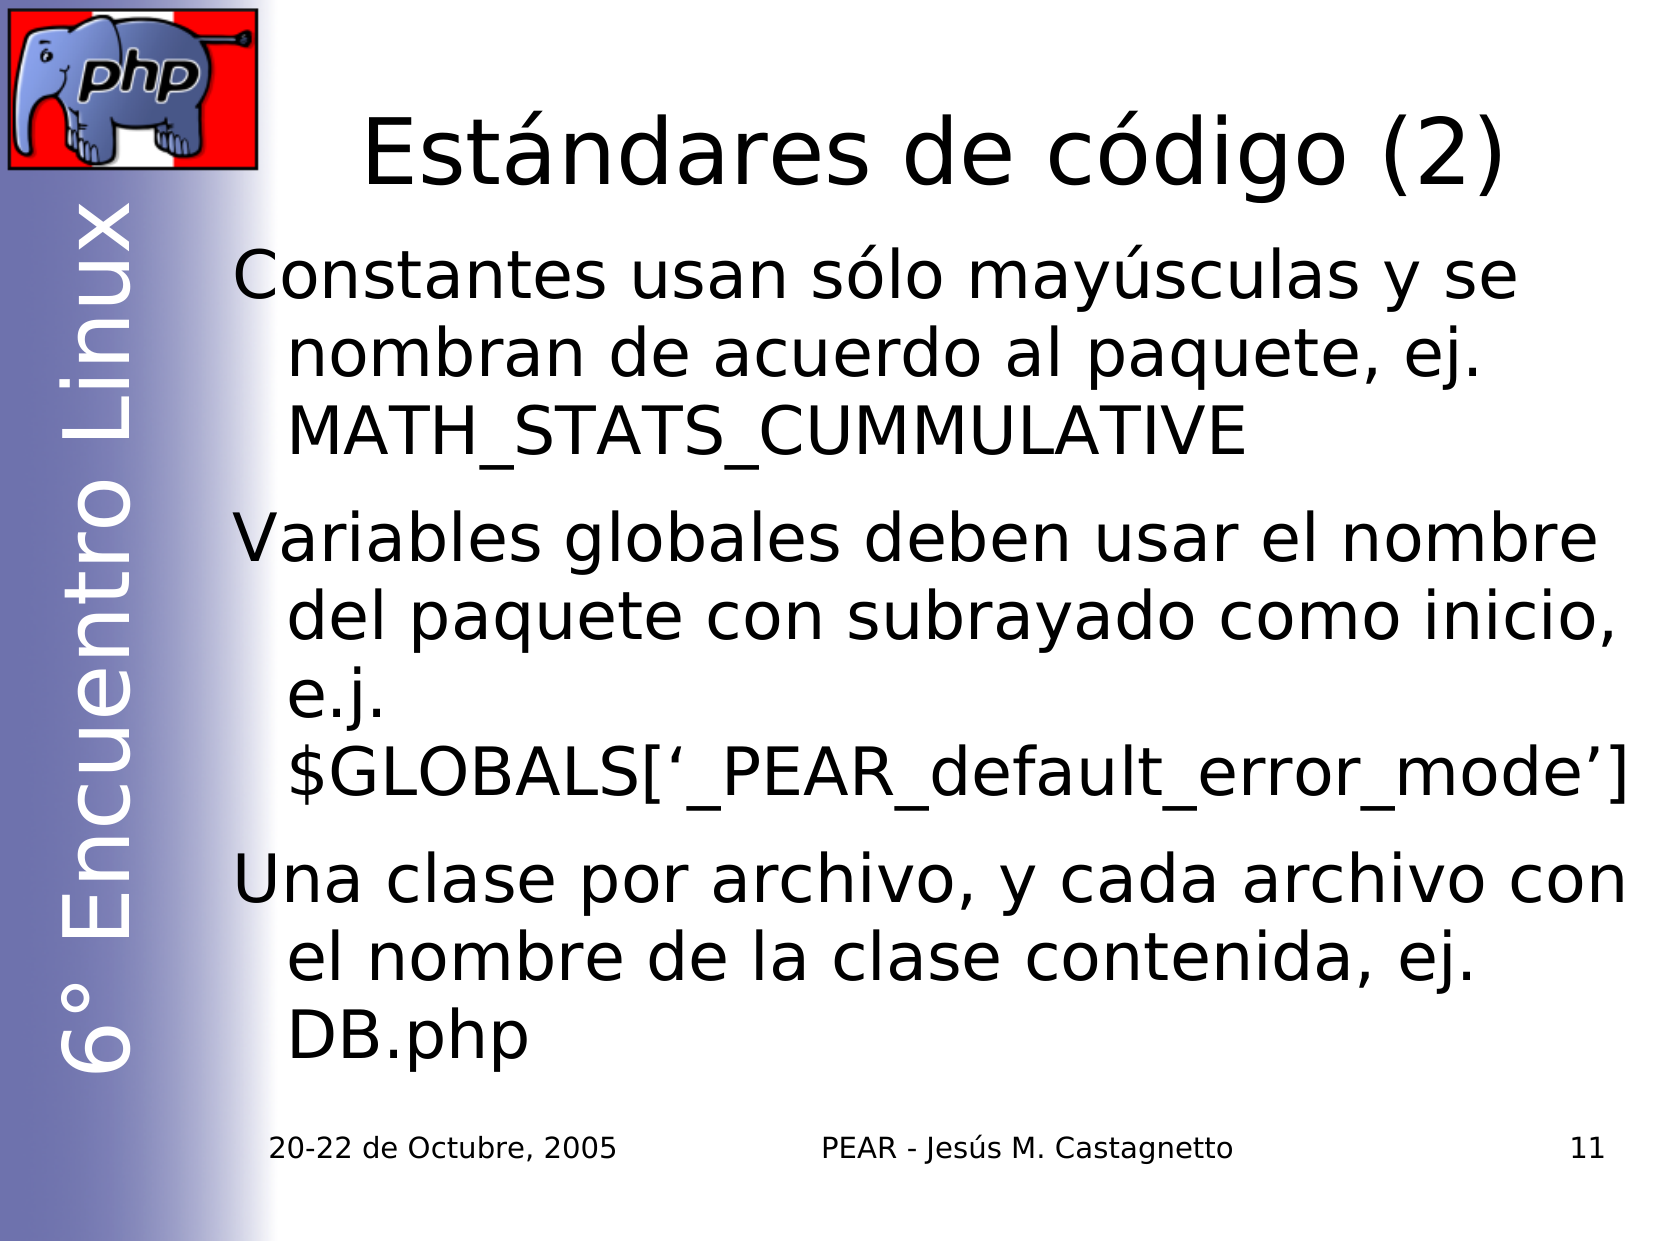

# Estándares de código (2)
Constantes usan sólo mayúsculas y se nombran de acuerdo al paquete, ej. MATH_STATS_CUMMULATIVE
Variables globales deben usar el nombre del paquete con subrayado como inicio, e.j. $GLOBALS[‘_PEAR_default_error_mode’]
Una clase por archivo, y cada archivo con el nombre de la clase contenida, ej. DB.php
20-22 de Octubre, 2005
PEAR - Jesús M. Castagnetto
11